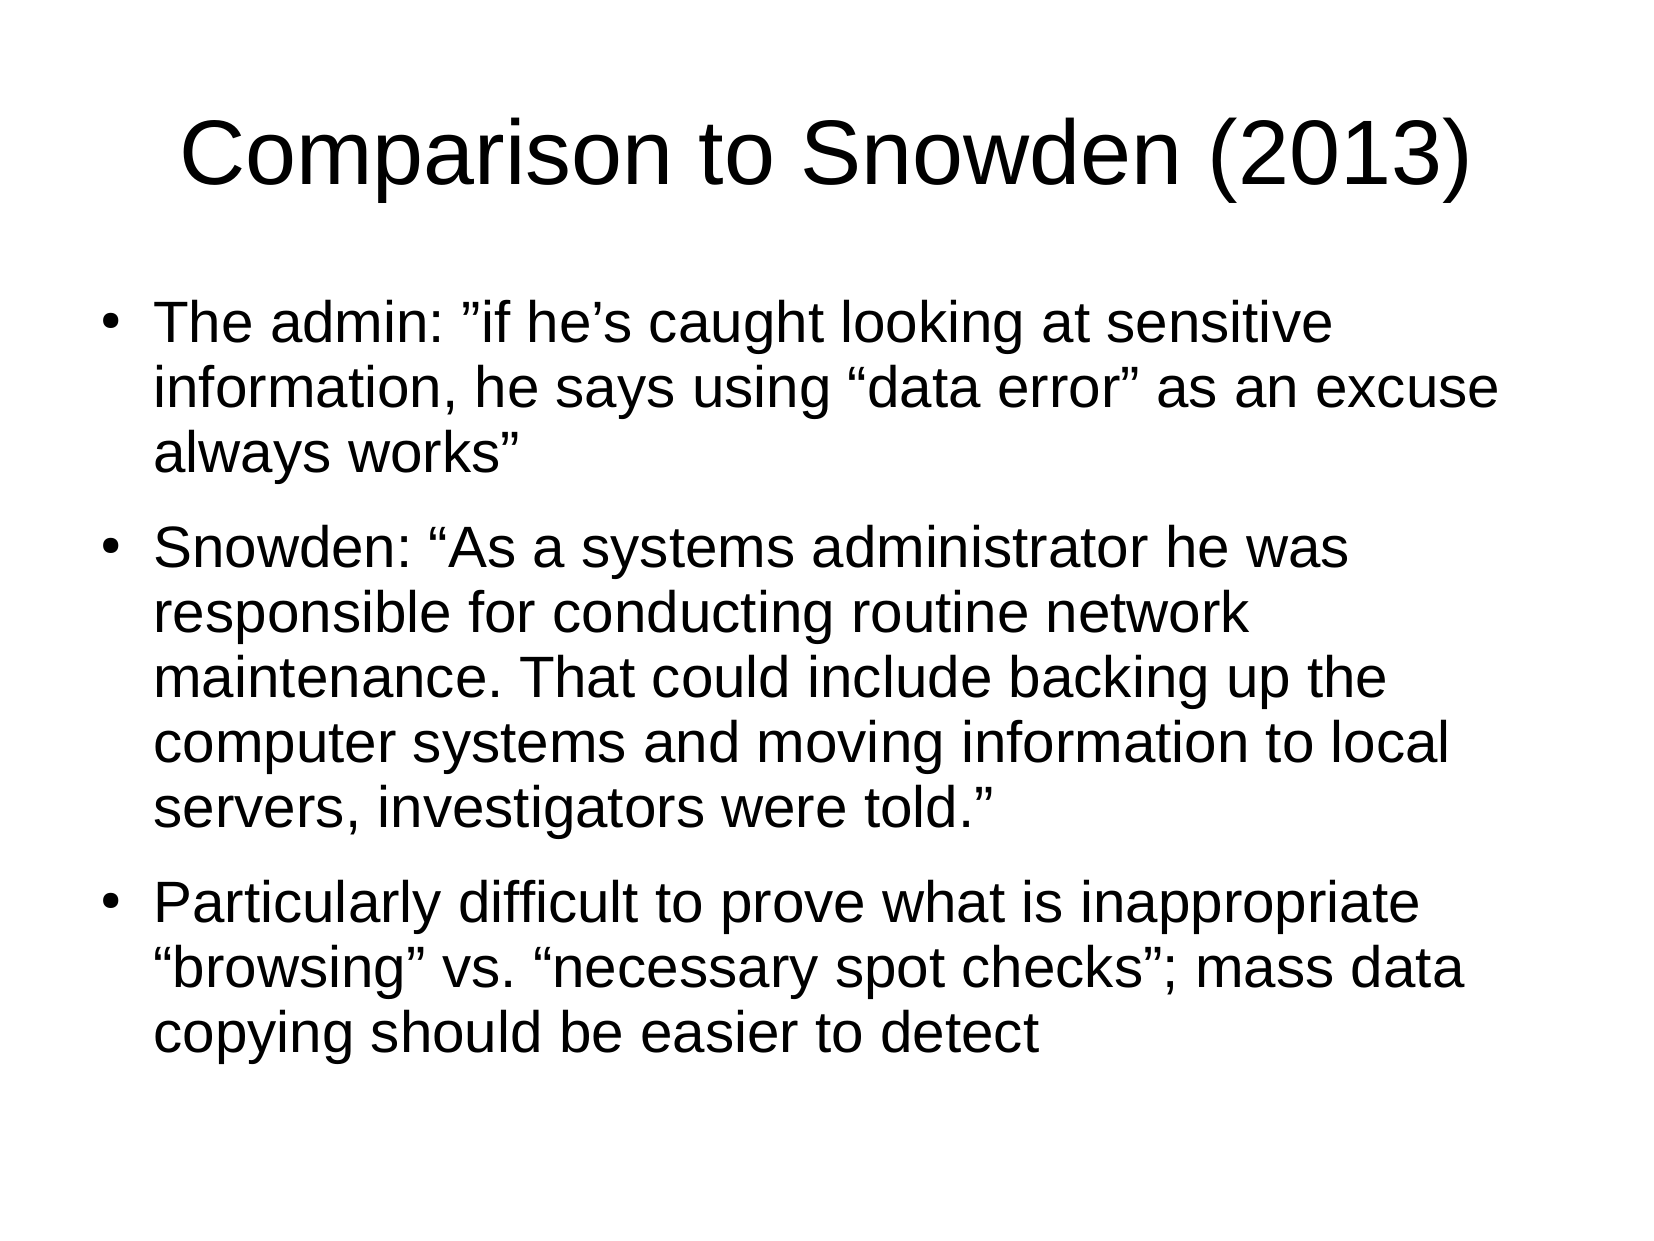

# Comparison to Snowden (2013)
The admin: ”if he’s caught looking at sensitive information, he says using “data error” as an excuse always works”
Snowden: “As a systems administrator he was responsible for conducting routine network maintenance. That could include backing up the computer systems and moving information to local servers, investigators were told.”
Particularly difficult to prove what is inappropriate “browsing” vs. “necessary spot checks”; mass data copying should be easier to detect